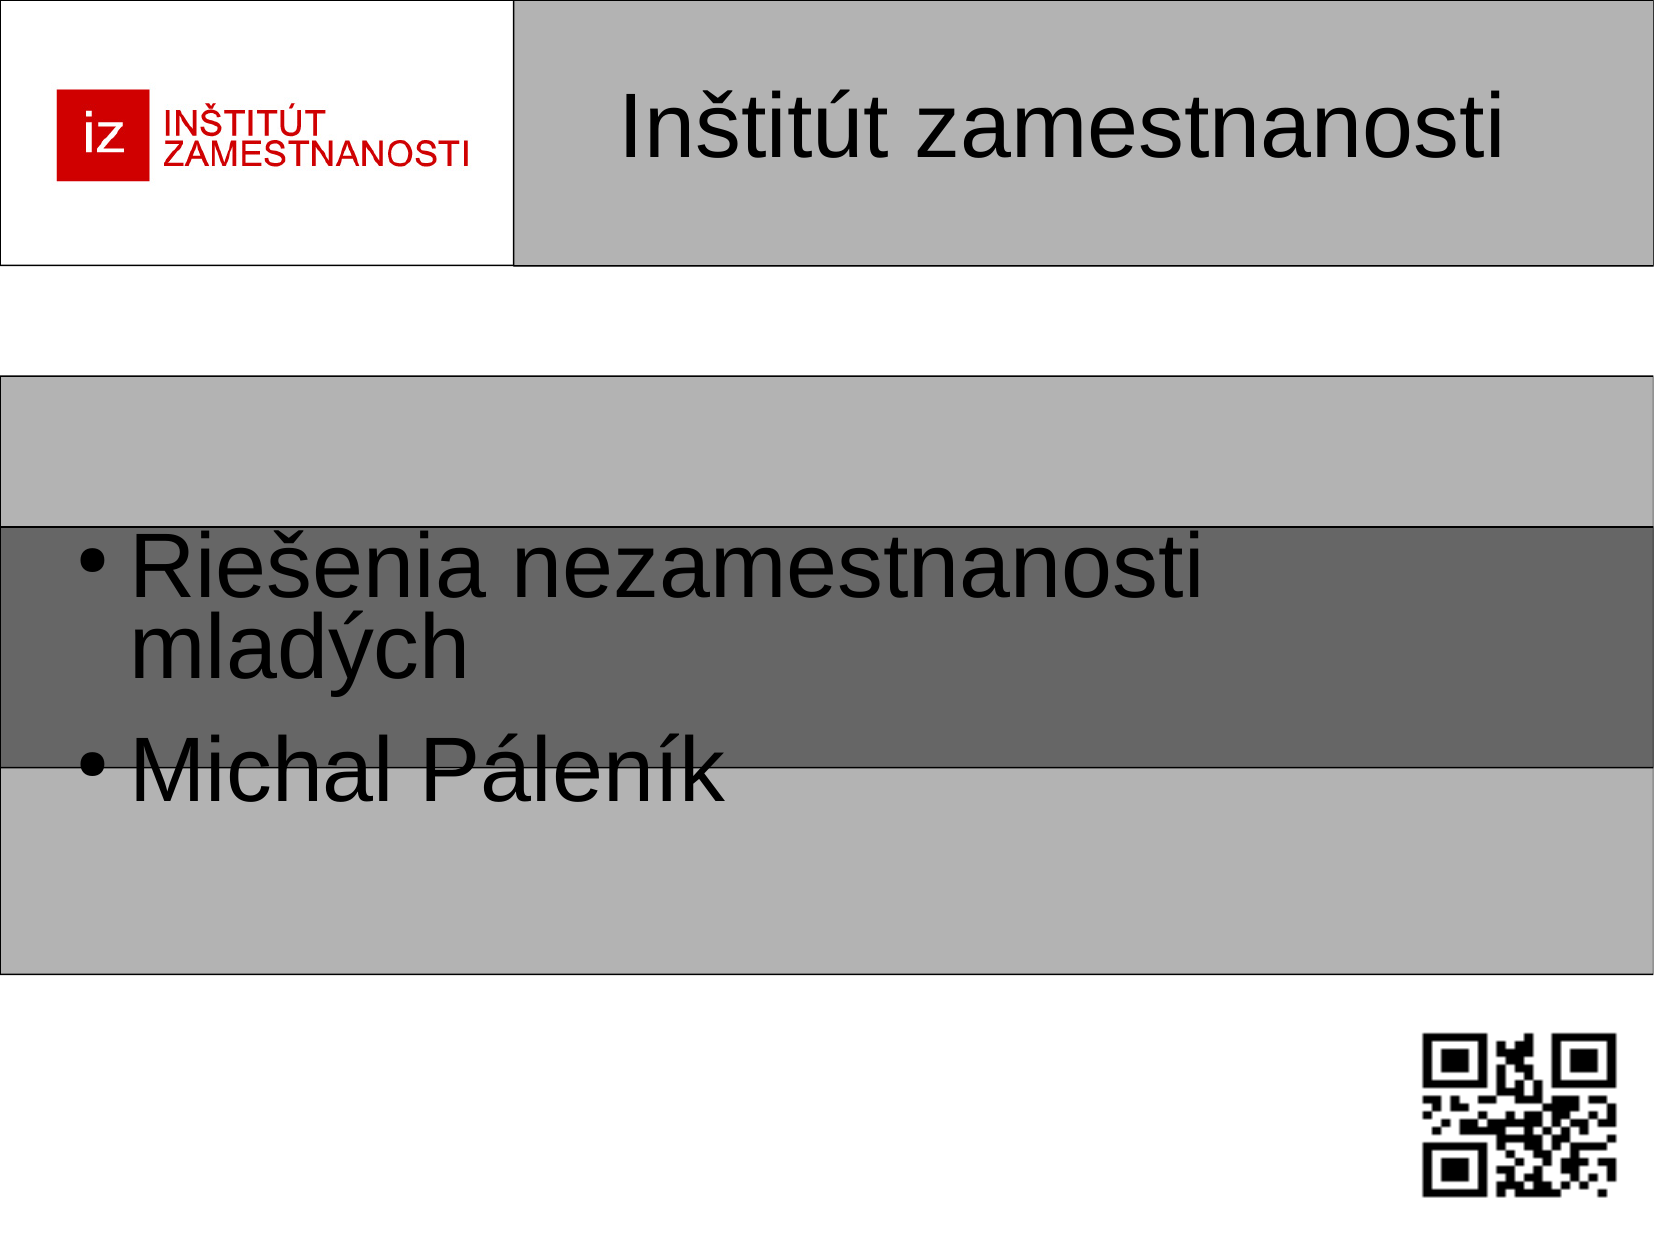

# Inštitút zamestnanosti
Riešenia nezamestnanosti mladých
Michal Páleník